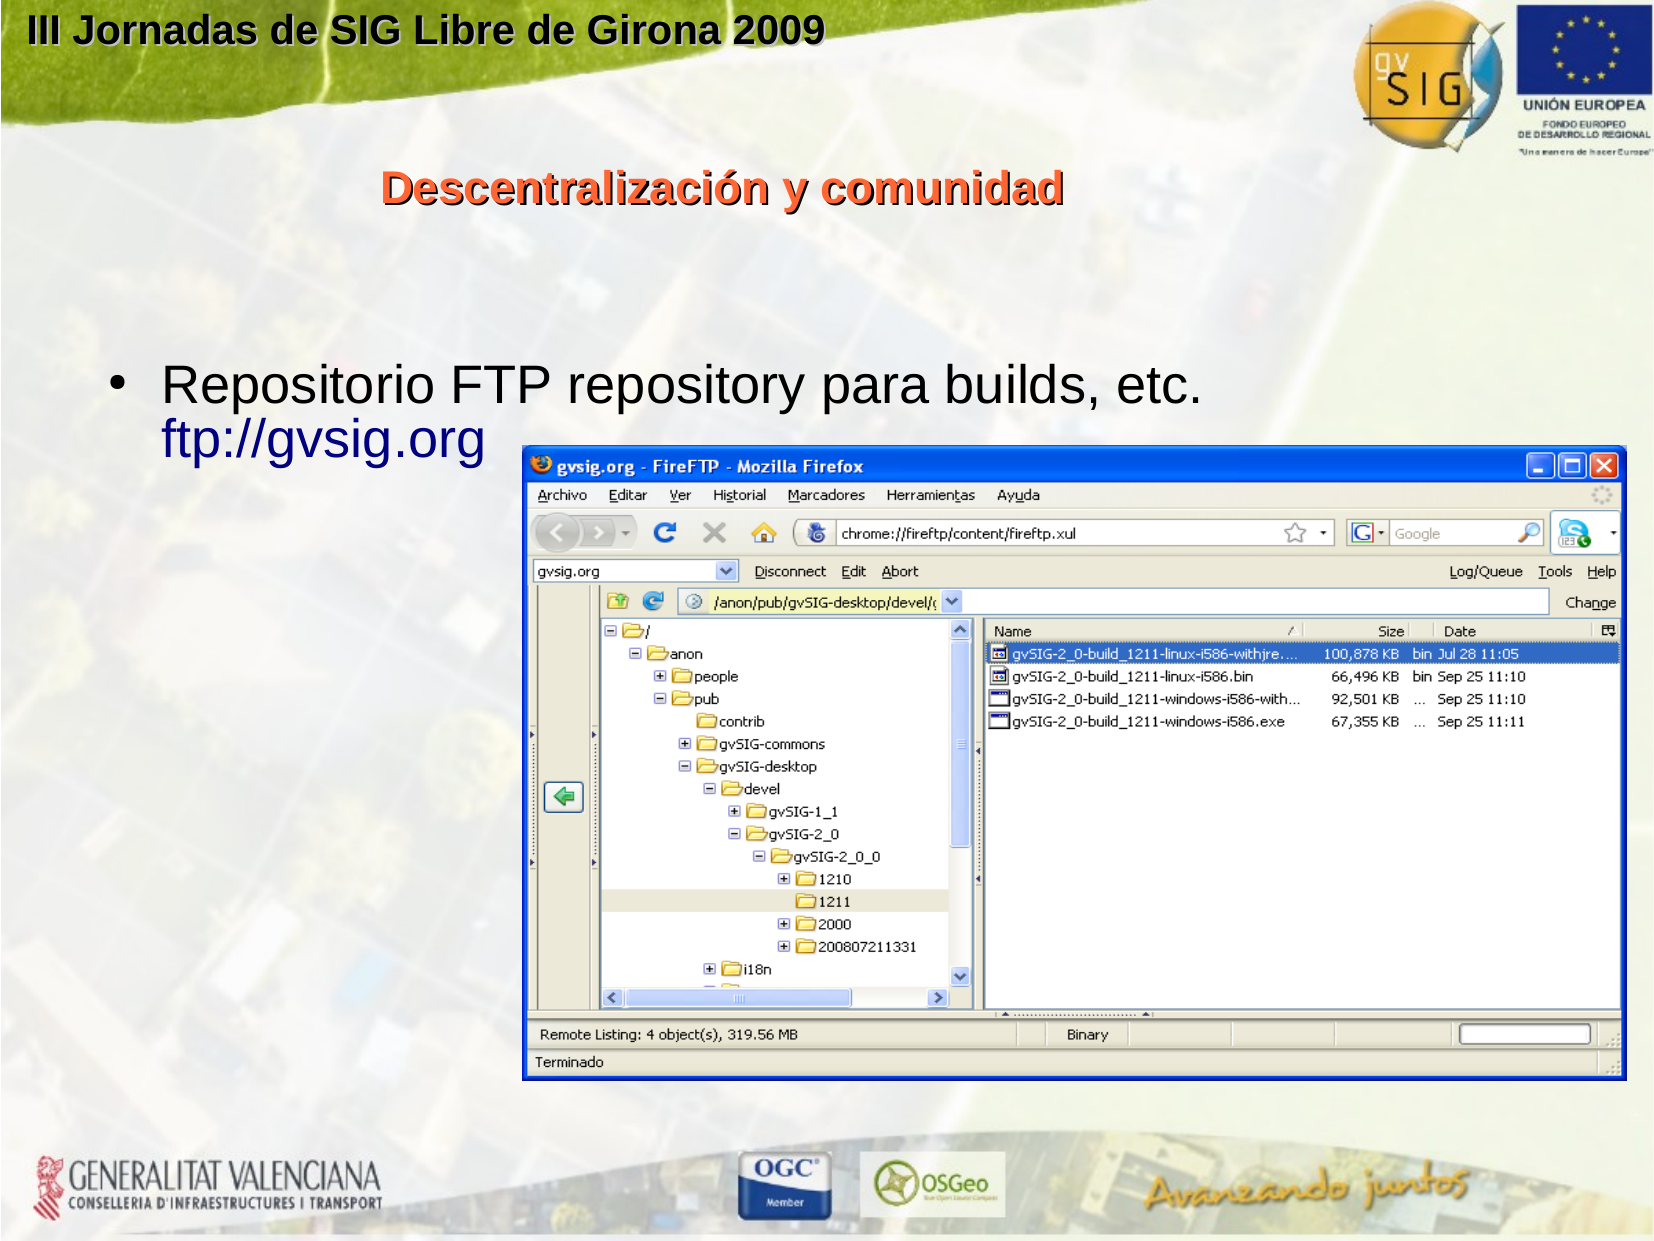

Descentralización y comunidad
# Repositorio FTP repository para builds, etc.ftp://gvsig.org